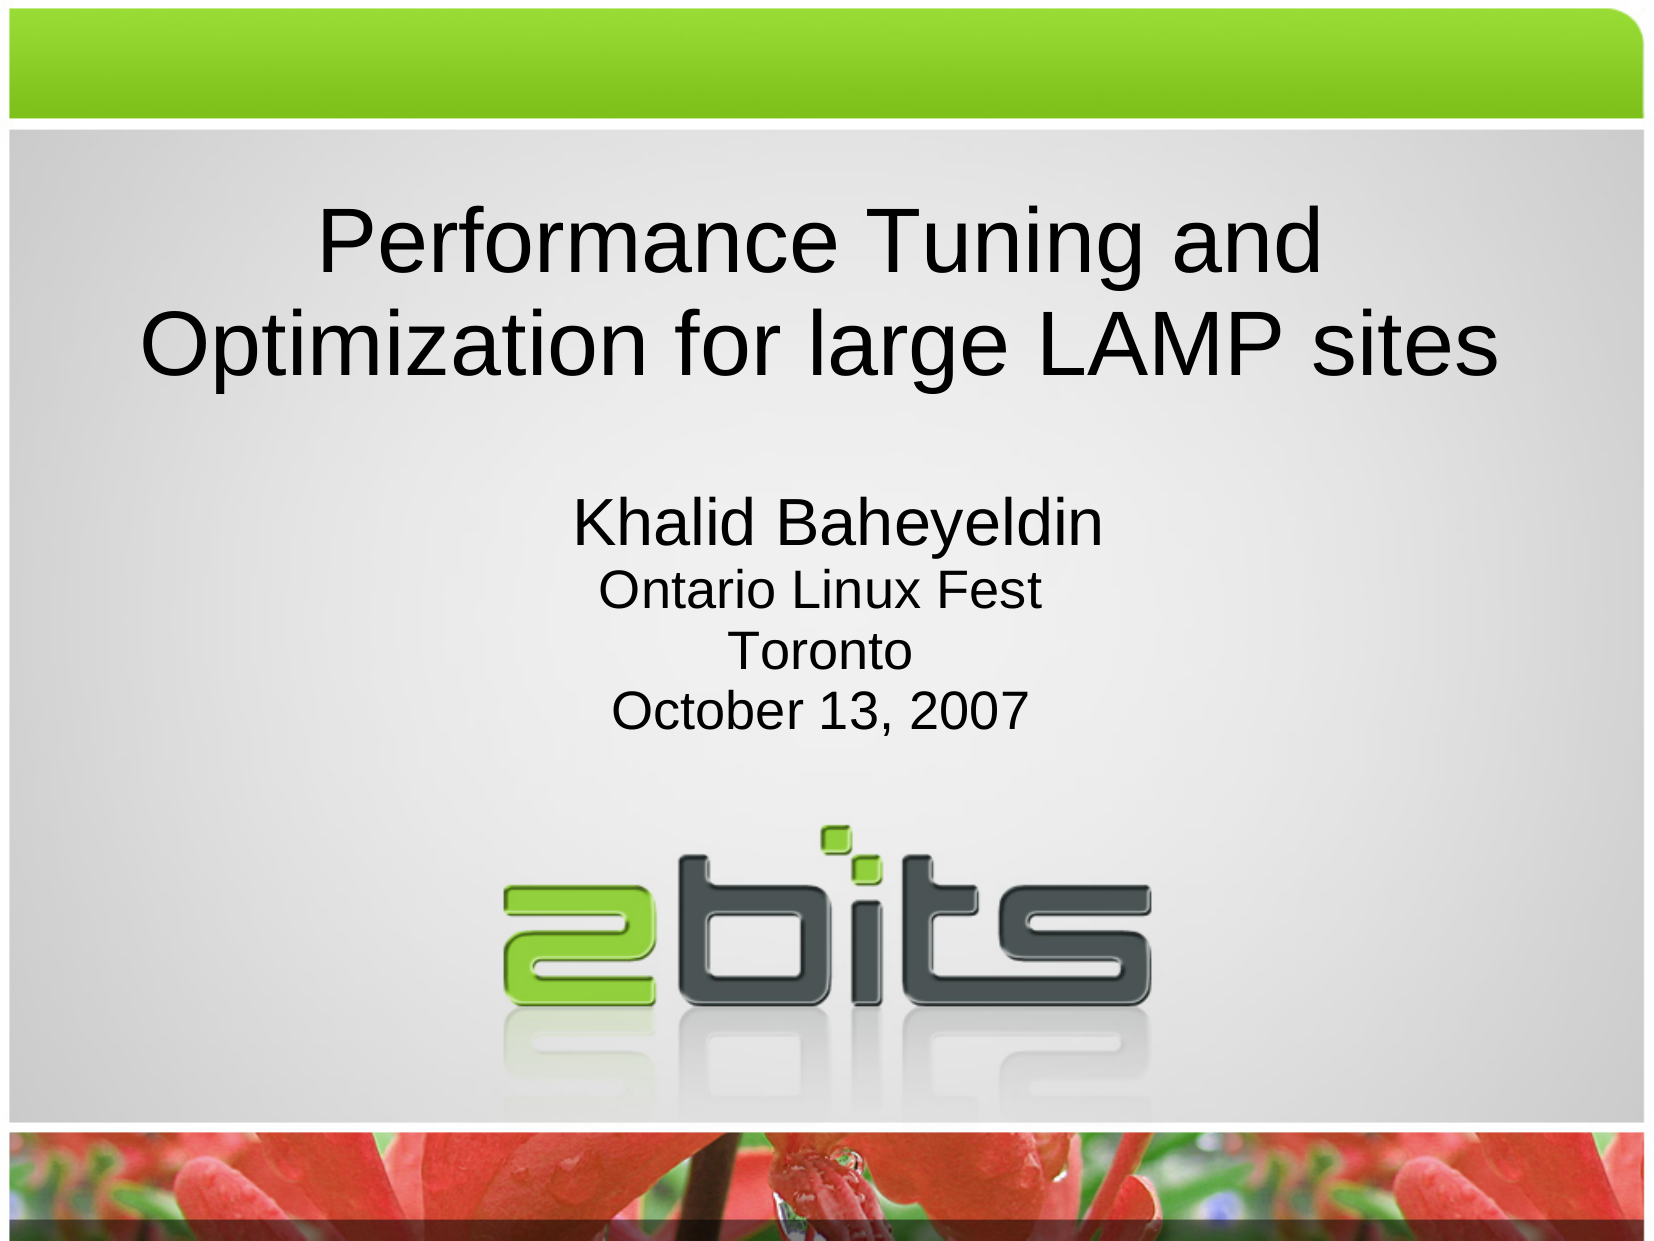

# Performance Tuning and Optimization for large LAMP sites
Khalid Baheyeldin
Ontario Linux Fest
Toronto
October 13, 2007